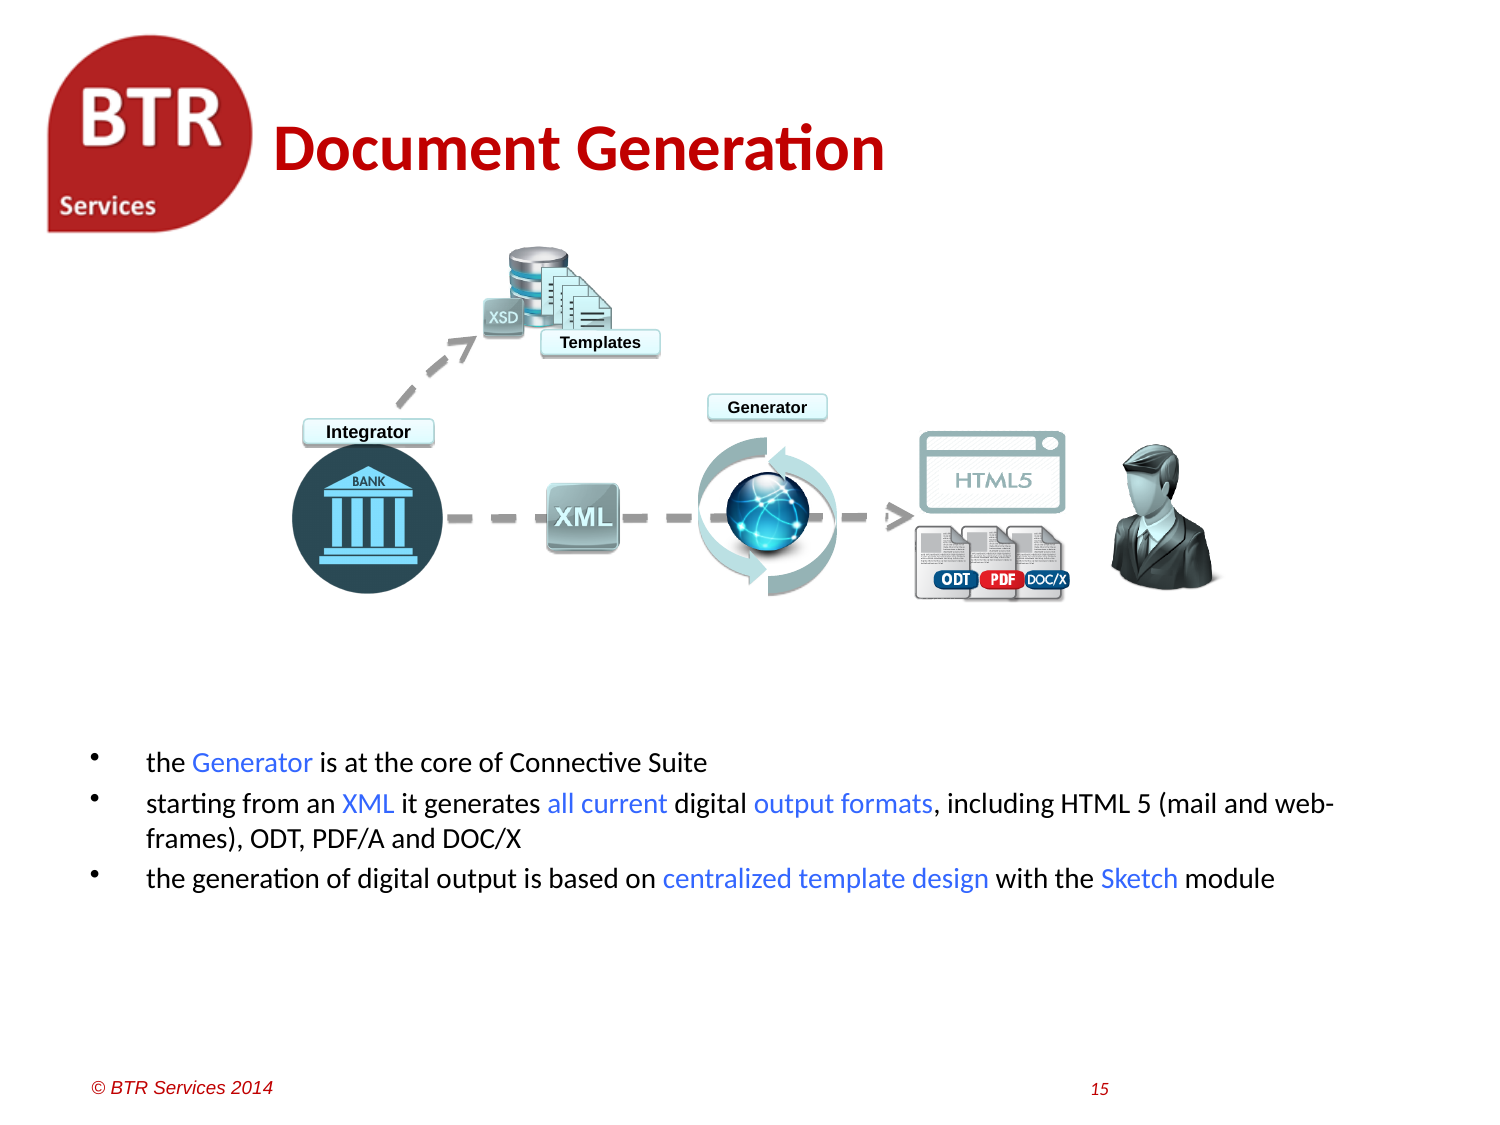

# Document Generation
Integrator
Templates
Generator
the Generator is at the core of Connective Suite
starting from an XML it generates all current digital output formats, including HTML 5 (mail and web-frames), ODT, PDF/A and DOC/X
the generation of digital output is based on centralized template design with the Sketch module